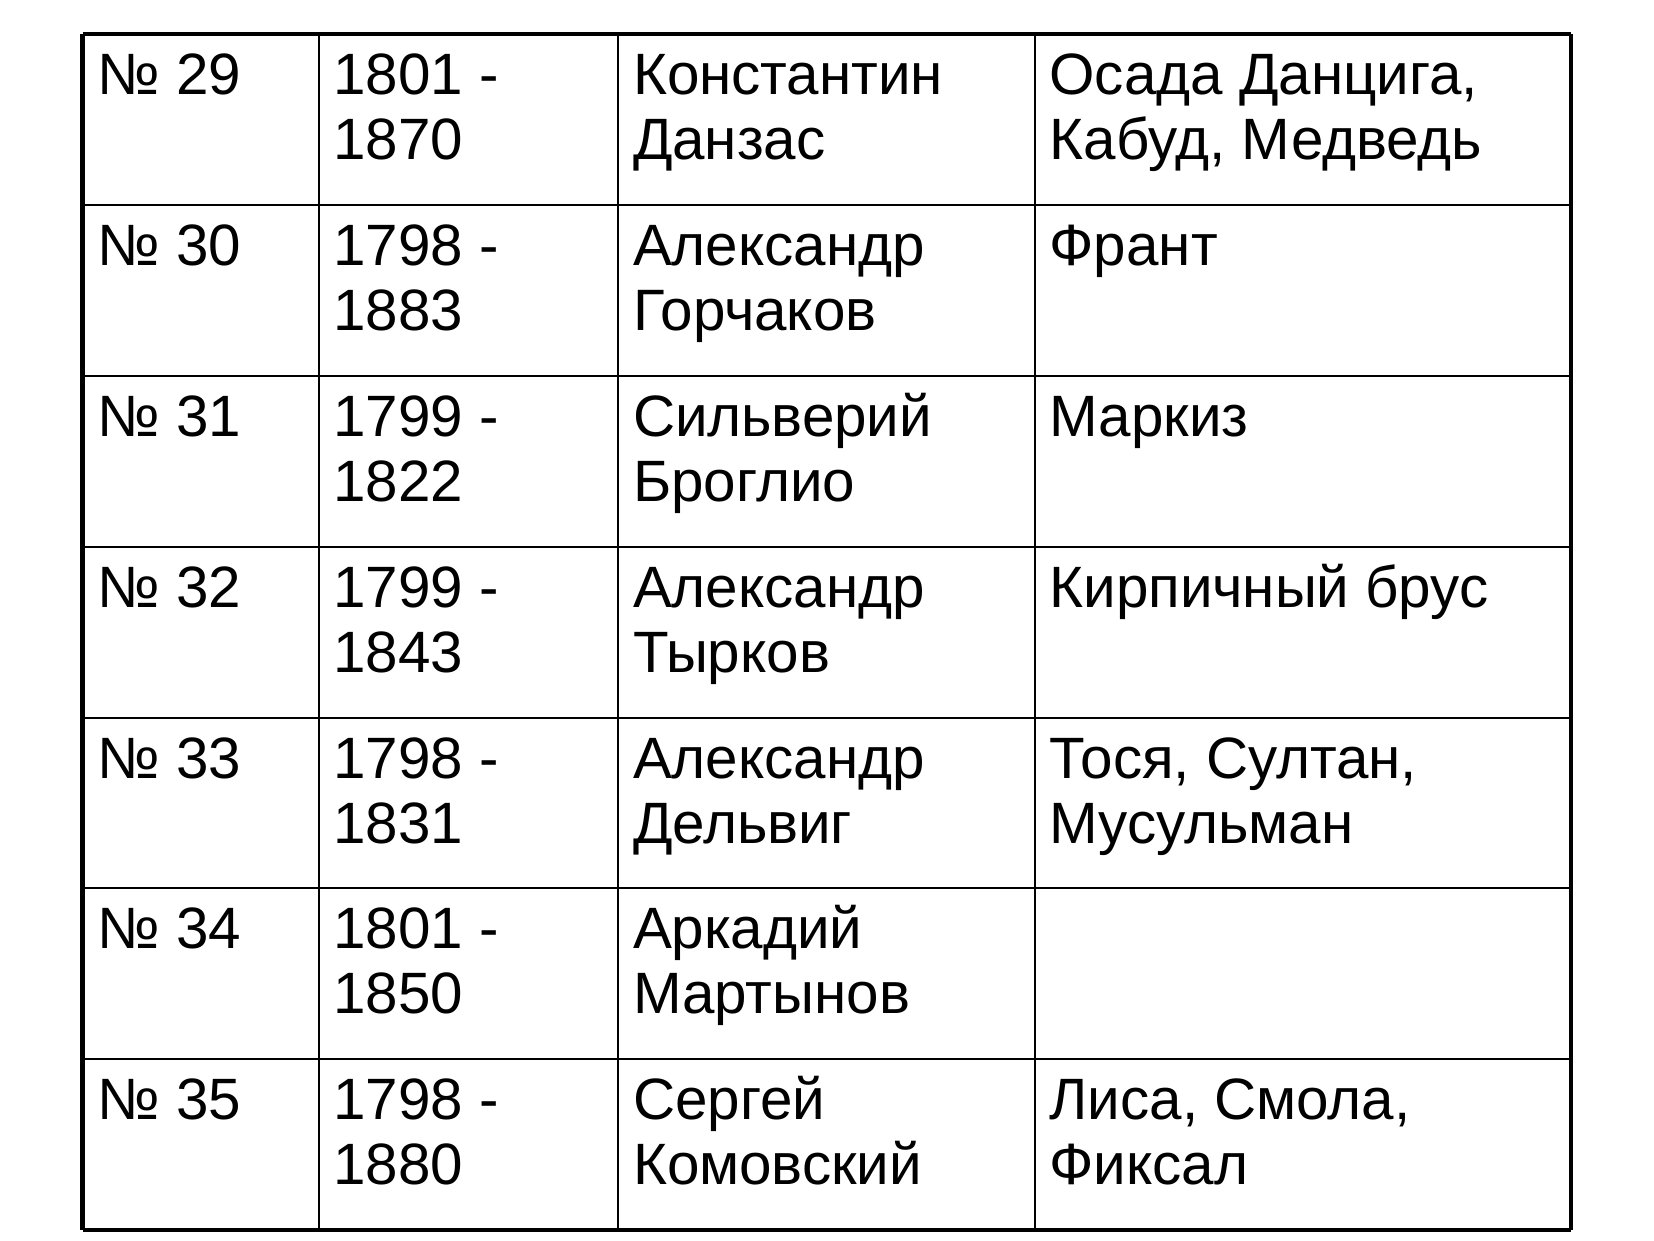

№ 29
1801 - 1870
Константин Данзас
Осада Данцига, Кабуд, Медведь
№ 30
1798 - 1883
Александр Горчаков
Франт
№ 31
1799 - 1822
Сильверий Броглио
Маркиз
№ 32
1799 - 1843
Александр Тырков
Кирпичный брус
№ 33
1798 - 1831
Александр Дельвиг
Тося, Султан, Мусульман
№ 34
1801 - 1850
Аркадий Мартынов
№ 35
1798 - 1880
Сергей Комовский
Лиса, Смола, Фиксал